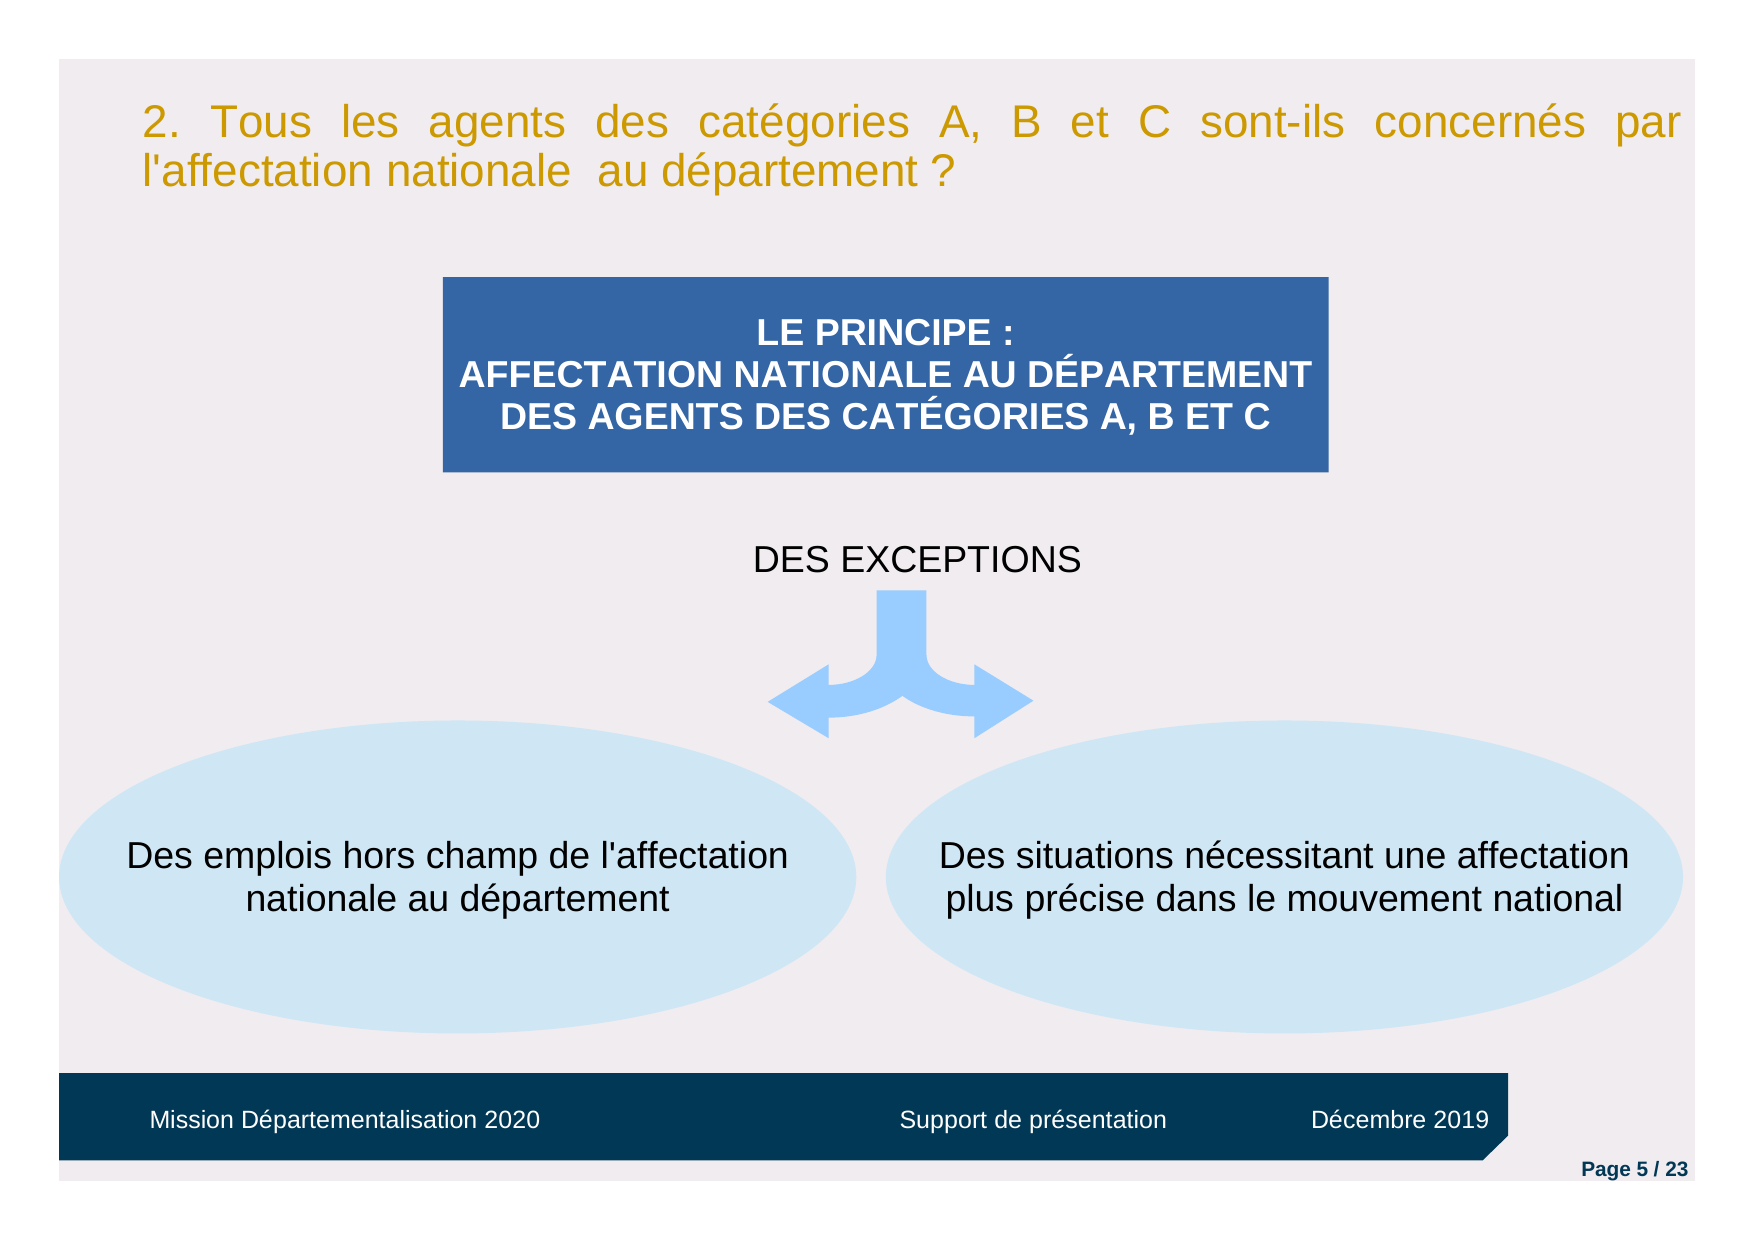

# 2. Tous les agents des catégories A, B et C sont-ils concernés par l'affectation nationale au département ?
LE PRINCIPE :
AFFECTATION NATIONALE AU DÉPARTEMENT
DES AGENTS DES CATÉGORIES A, B ET C
DES EXCEPTIONS
Des emplois hors champ de l'affectation
nationale au département
Des situations nécessitant une affectation
plus précise dans le mouvement national